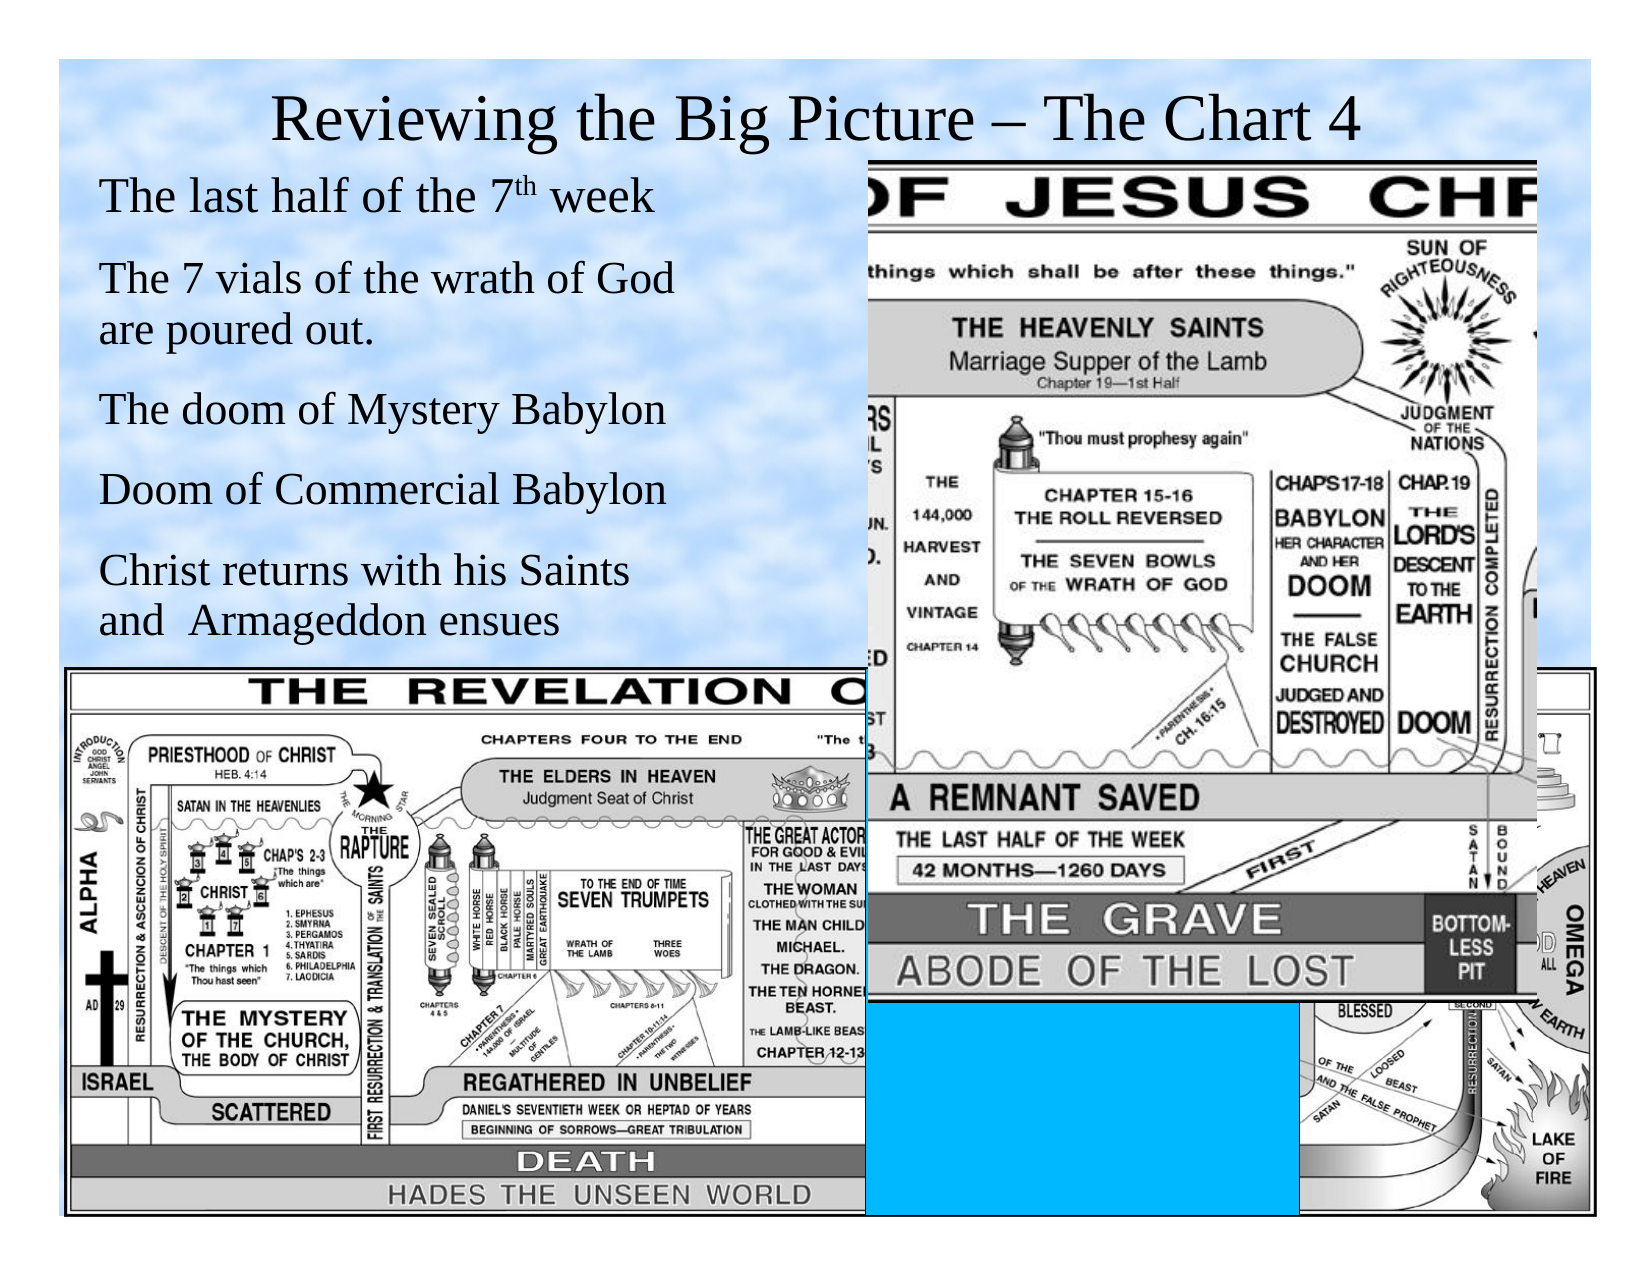

# Reviewing the Big Picture – The Chart 4
The last half of the 7th week
The 7 vials of the wrath of God are poured out.
The doom of Mystery Babylon
Doom of Commercial Babylon
Christ returns with his Saints and Armageddon ensues